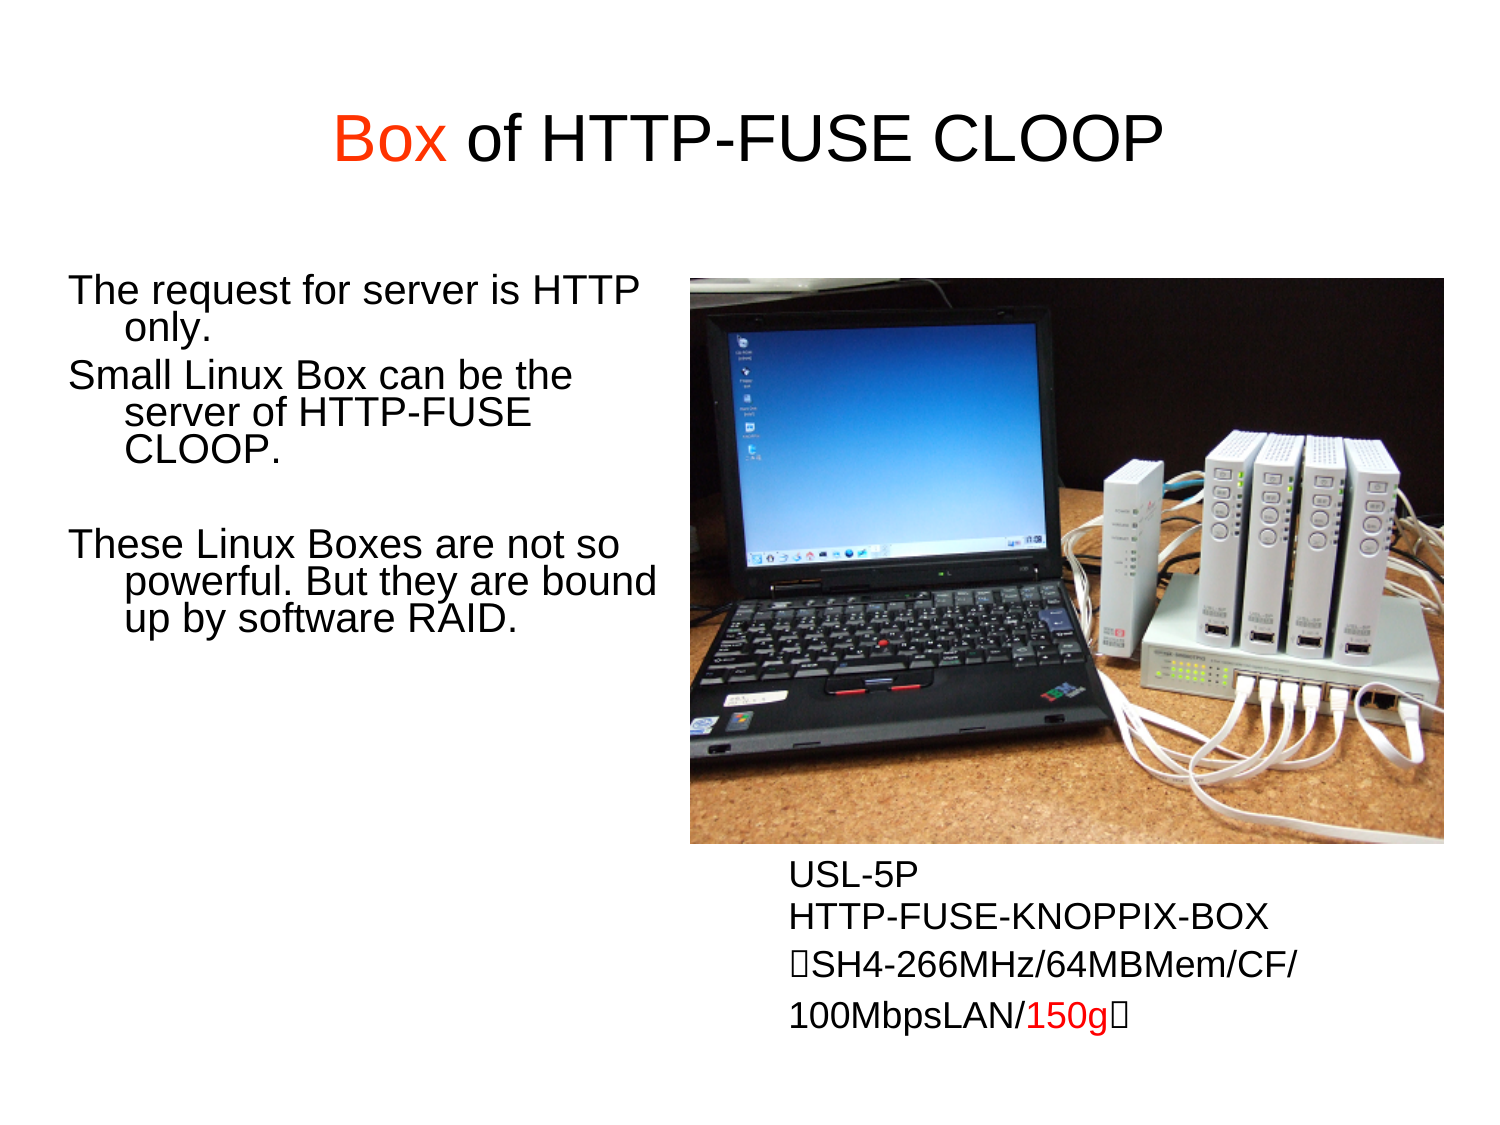

# Box of HTTP-FUSE CLOOP
The request for server is HTTP only.
Small Linux Box can be the server of HTTP-FUSE CLOOP.
These Linux Boxes are not so powerful. But they are bound up by software RAID.
USL-5P
HTTP-FUSE-KNOPPIX-BOX
（SH4-266MHz/64MBMem/CF/
100MbpsLAN/150g）